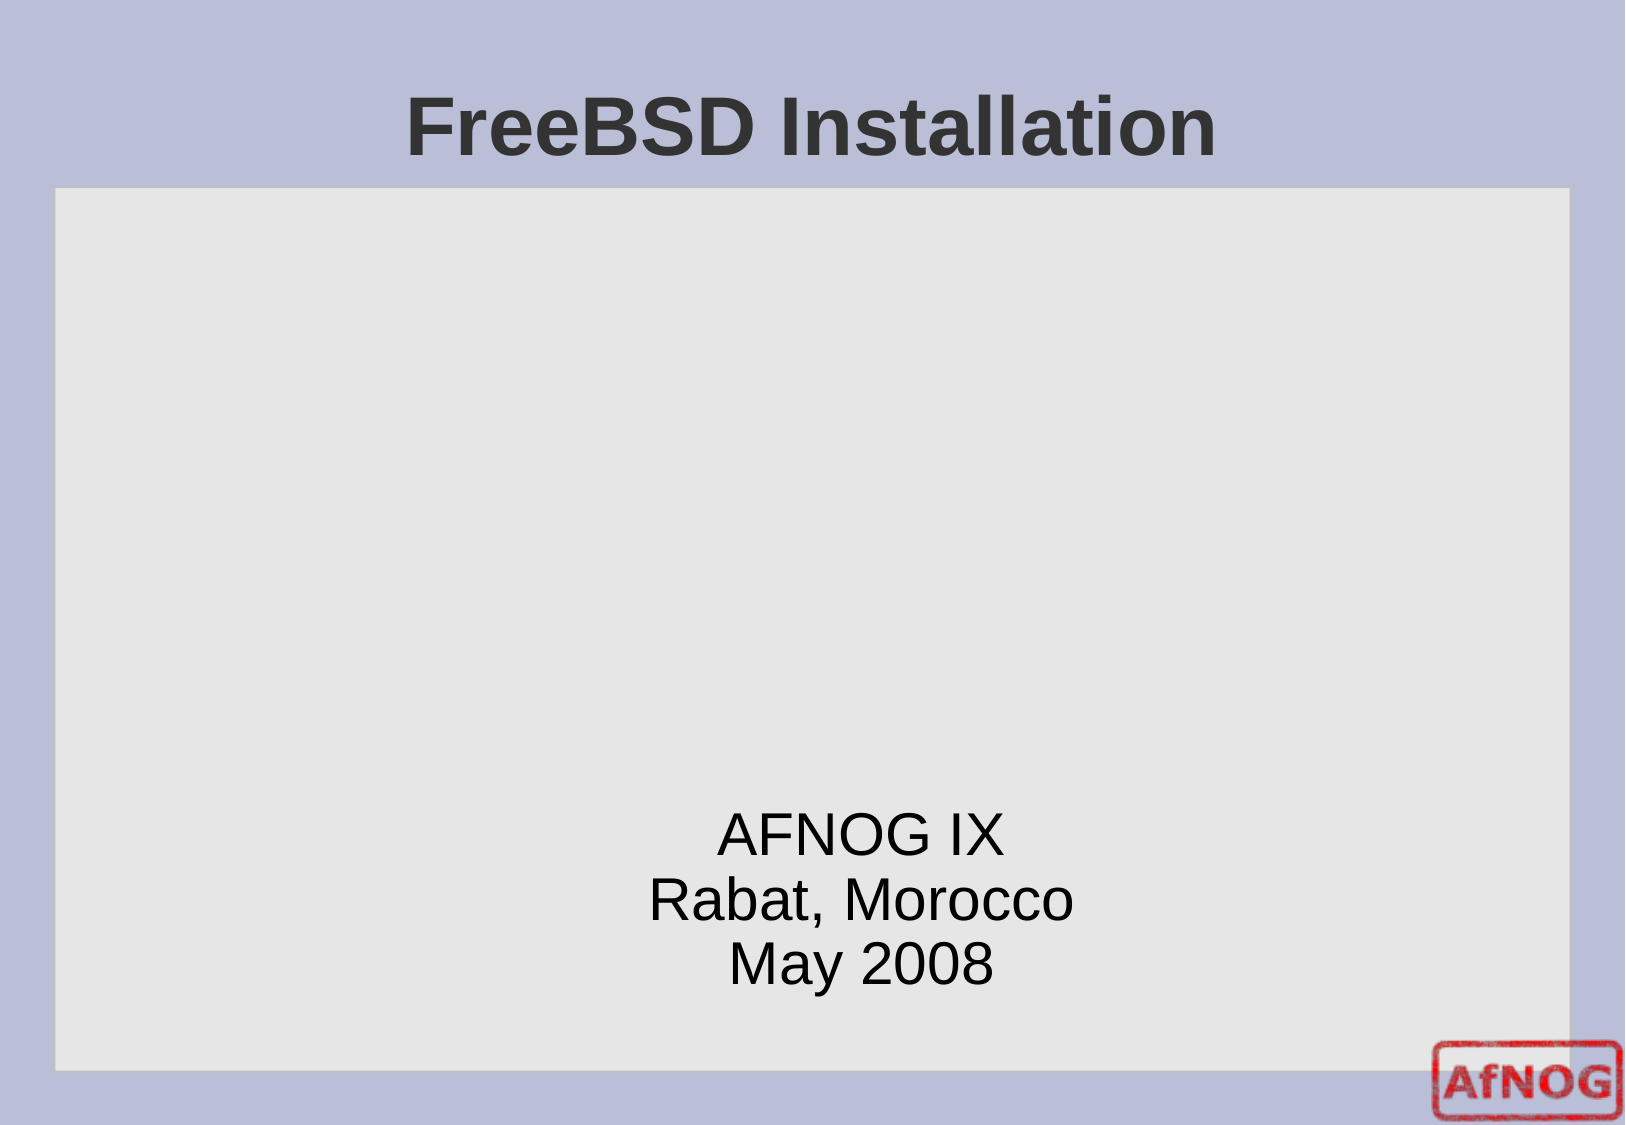

# FreeBSD Installation
AFNOG IX
Rabat, Morocco
May 2008